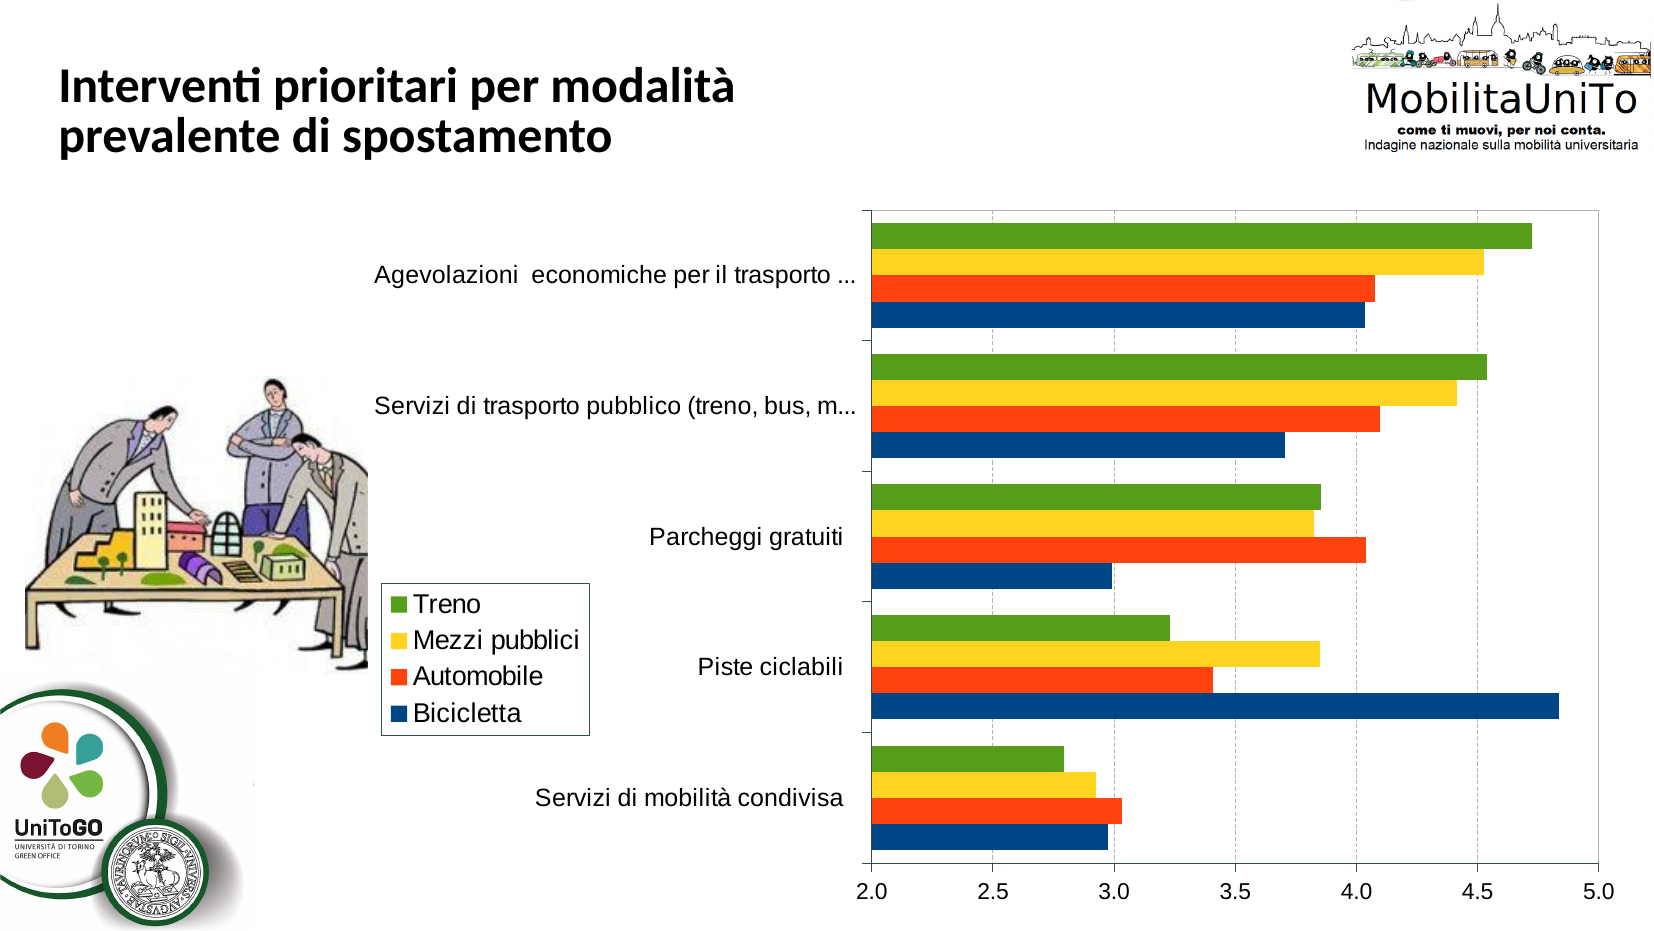

Interventi prioritari per modalità prevalente di spostamento
### Chart
| Category | Bicicletta | Automobile | Mezzi pubblici | Treno |
|---|---|---|---|---|
| Servizi di mobilità condivisa | 2.97530864197531 | 3.0335016062414 | 2.92474757096589 | 2.79380445304938 |
| Piste ciclabili | 4.83505154639175 | 3.40844424047728 | 3.85020011435106 | 3.2319612590799 |
| Parcheggi gratuiti | 2.99382716049383 | 4.04176227627353 | 3.82653450247808 | 3.85230024213075 |
| Servizi di trasporto pubblico (treno, bus, metro …) | 3.70515463917526 | 4.09729233593391 | 4.41398361592686 | 4.53727008712488 |
| Agevolazioni economiche per il trasporto pubblico | 4.03497942386831 | 4.07706422018348 | 4.52742857142855 | 4.7241045498548 |